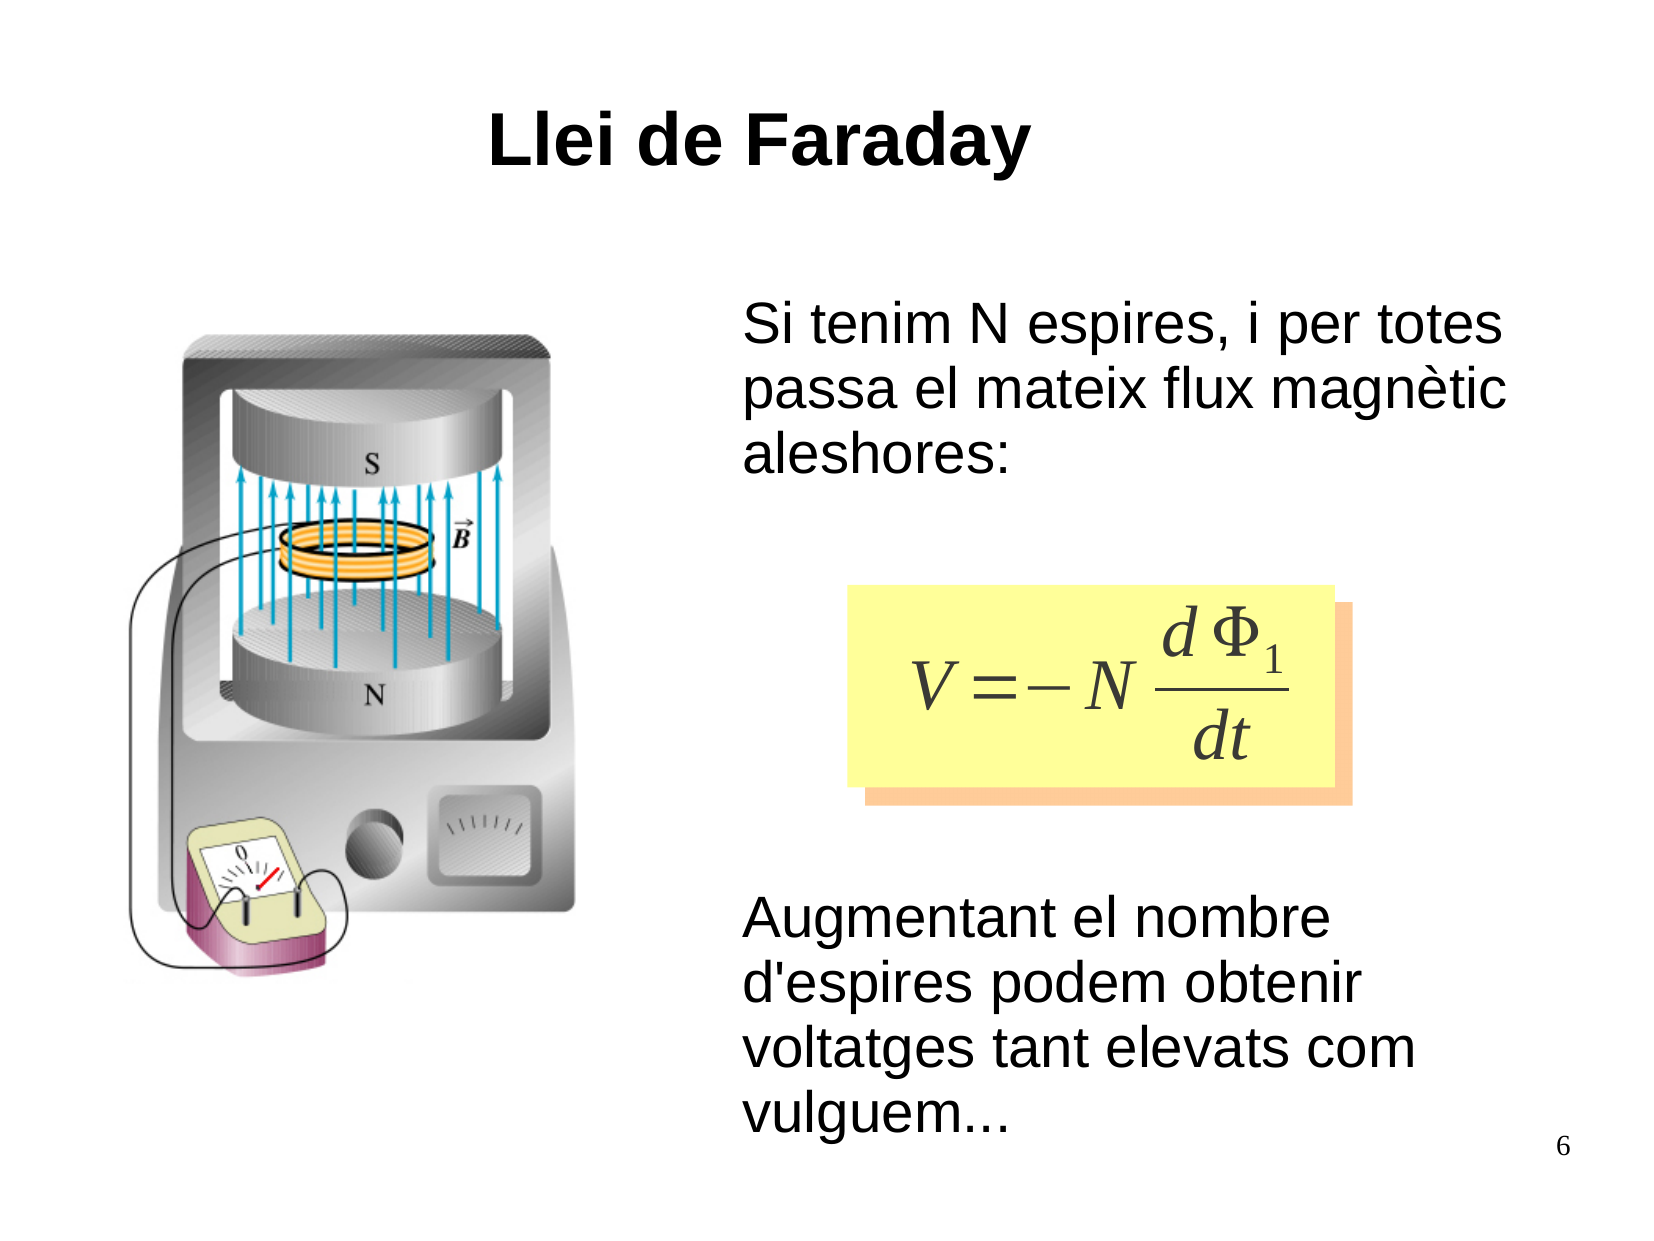

Llei de Faraday
Si tenim N espires, i per totes passa el mateix flux magnètic aleshores:
Augmentant el nombre d'espires podem obtenir voltatges tant elevats com vulguem...
6